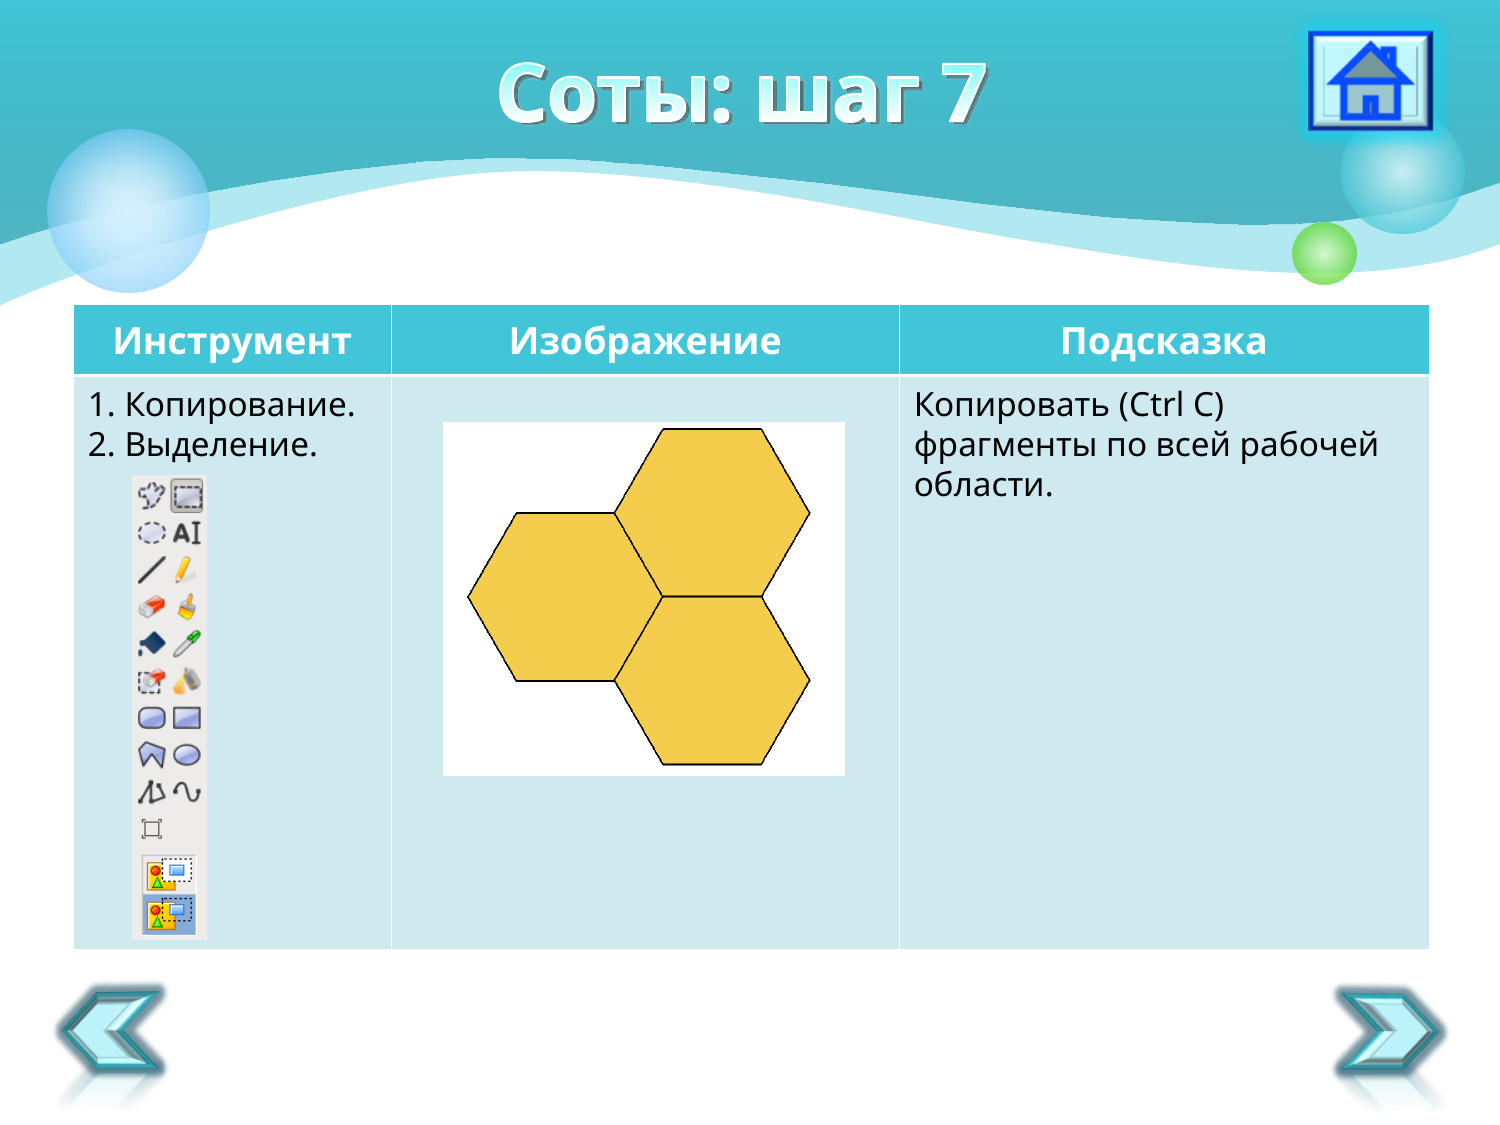

Соты: шаг 7
| Инструмент | Изображение | Подсказка |
| --- | --- | --- |
| 1. Копирование. 2. Выделение. | | Копировать (Ctrl C) фрагменты по всей рабочей области. |